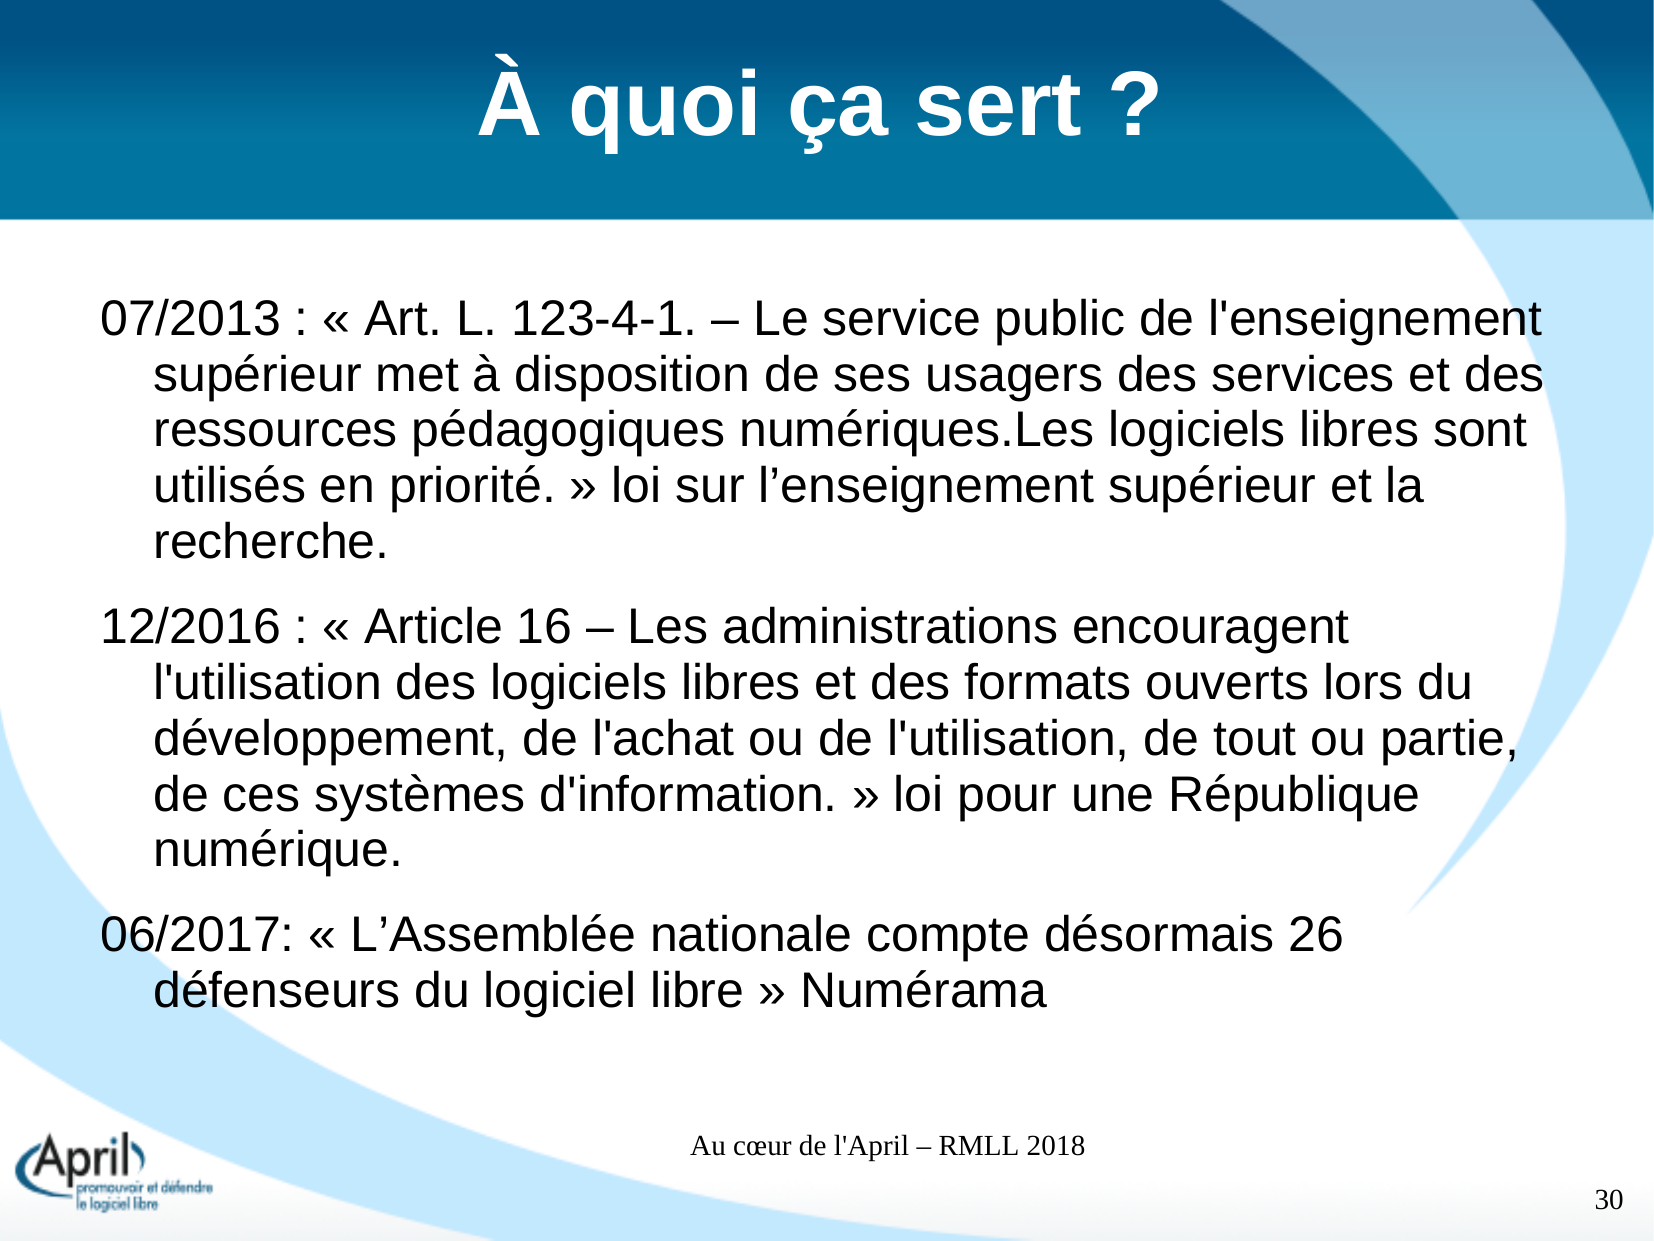

# À quoi ça sert ?
07/2013 : « Art. L. 123-4-1. – Le service public de l'enseignement supérieur met à disposition de ses usagers des services et des ressources pédagogiques numériques.Les logiciels libres sont utilisés en priorité. » loi sur l’enseignement supérieur et la recherche.
12/2016 : « Article 16 – Les administrations encouragent l'utilisation des logiciels libres et des formats ouverts lors du développement, de l'achat ou de l'utilisation, de tout ou partie, de ces systèmes d'information. » loi pour une République numérique.
06/2017: « L’Assemblée nationale compte désormais 26 défenseurs du logiciel libre » Numérama
Au cœur de l'April – RMLL 2018
30